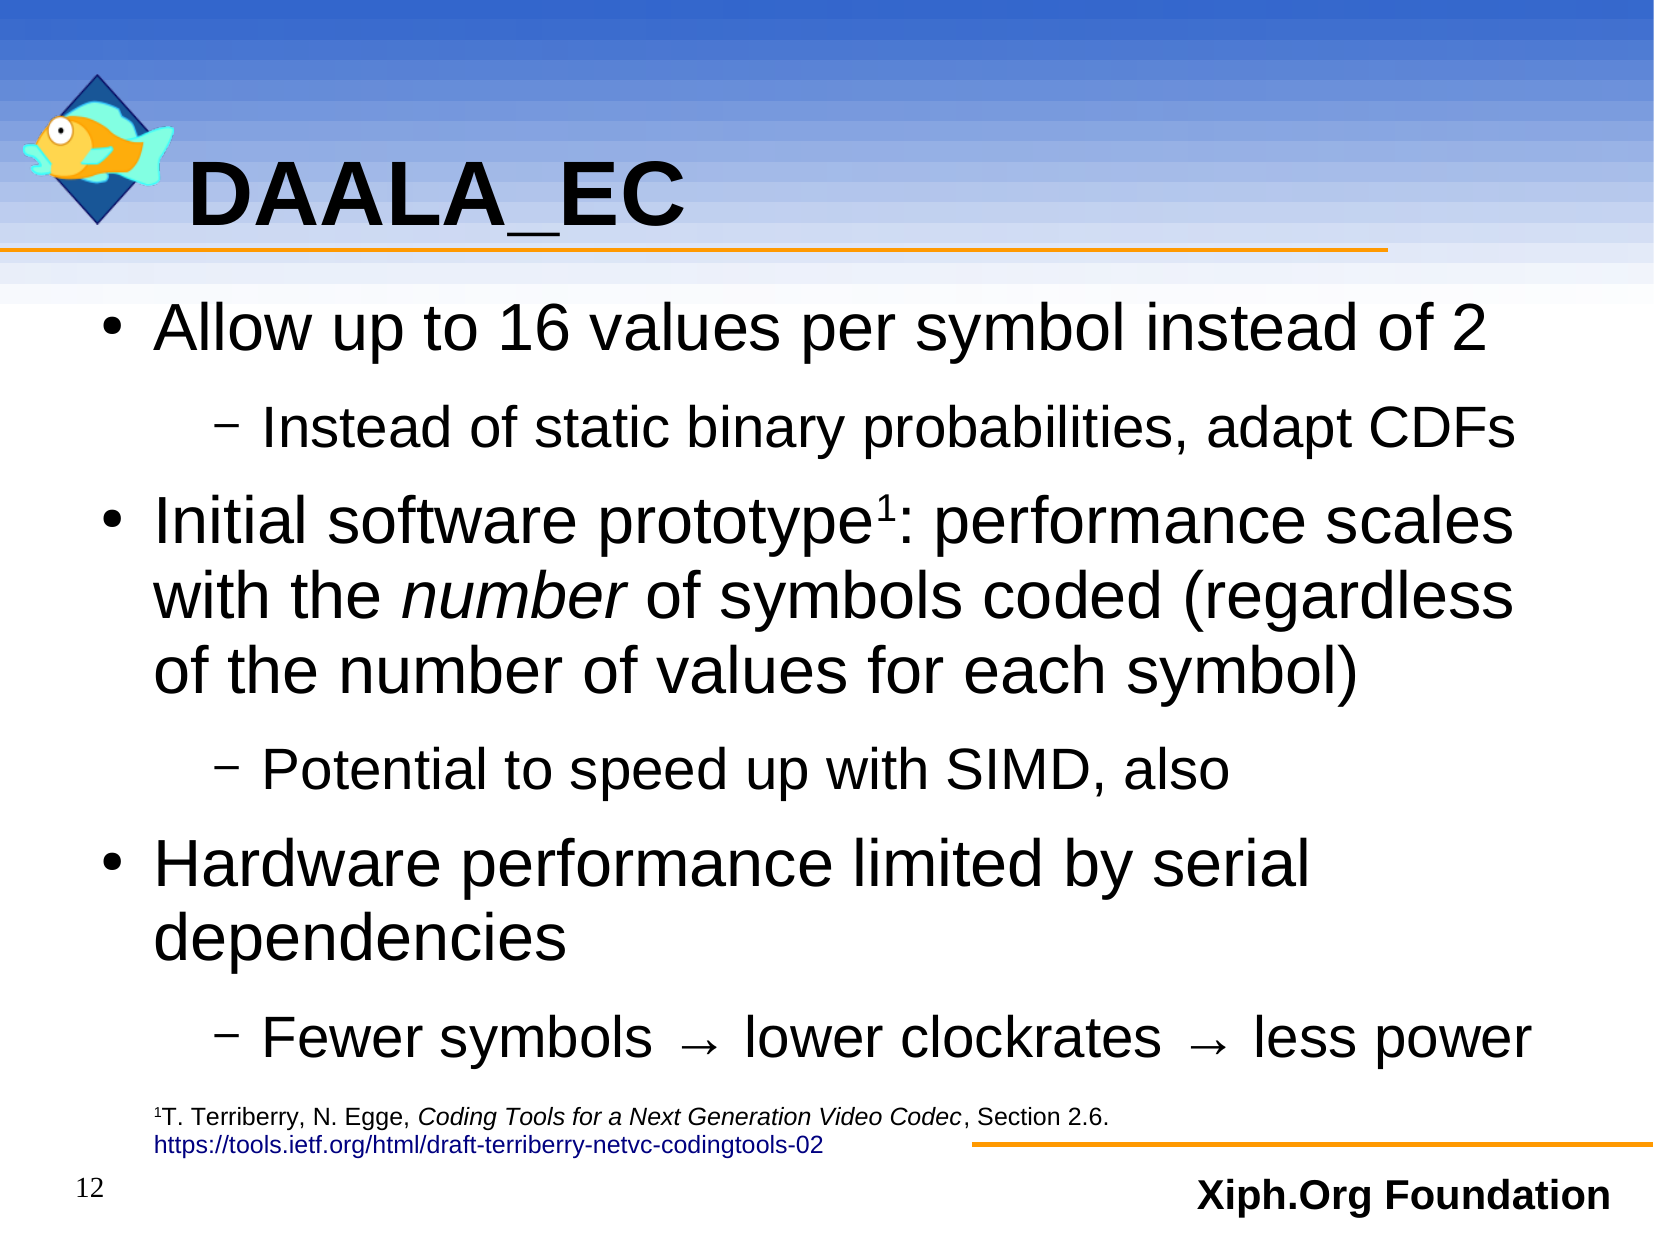

# DAALA_EC
Allow up to 16 values per symbol instead of 2
Instead of static binary probabilities, adapt CDFs
Initial software prototype1: performance scales with the number of symbols coded (regardless of the number of values for each symbol)
Potential to speed up with SIMD, also
Hardware performance limited by serial dependencies
Fewer symbols → lower clockrates → less power
1T. Terriberry, N. Egge, Coding Tools for a Next Generation Video Codec, Section 2.6. https://tools.ietf.org/html/draft-terriberry-netvc-codingtools-02
12